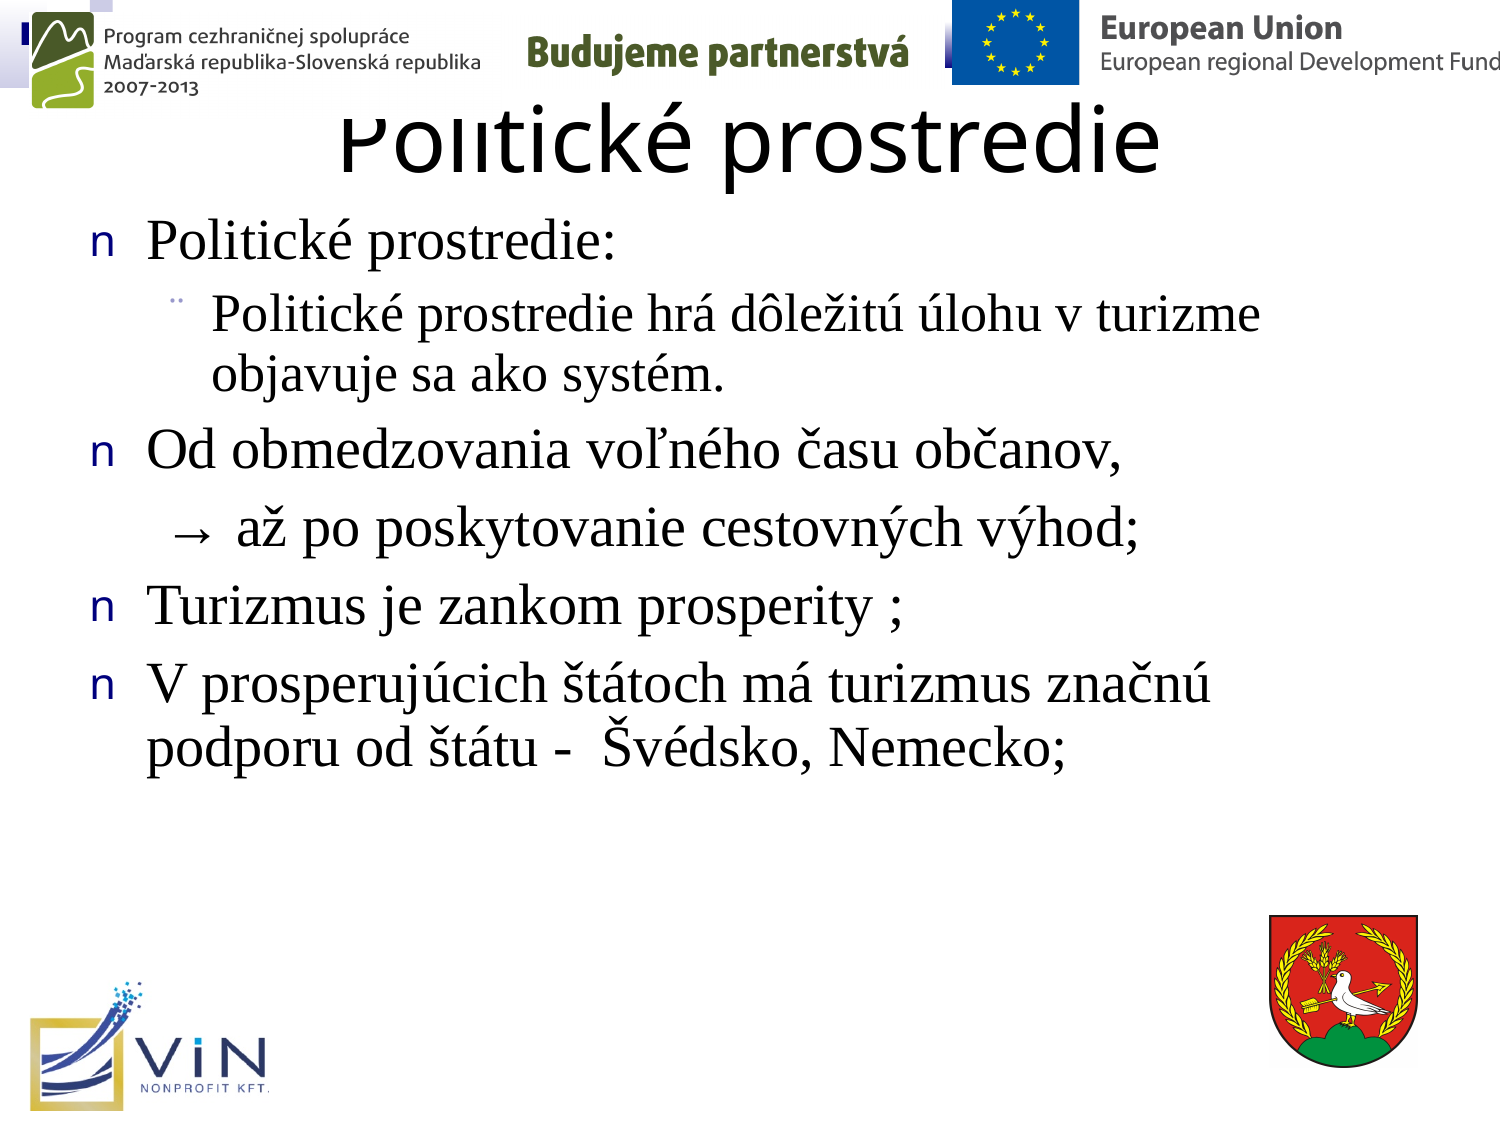

# Politické prostredie
Politické prostredie:
Politické prostredie hrá dôležitú úlohu v turizme objavuje sa ako systém.
Od obmedzovania voľného času občanov,
	→ až po poskytovanie cestovných výhod;
Turizmus je zankom prosperity ;
V prosperujúcich štátoch má turizmus značnú podporu od štátu - Švédsko, Nemecko;